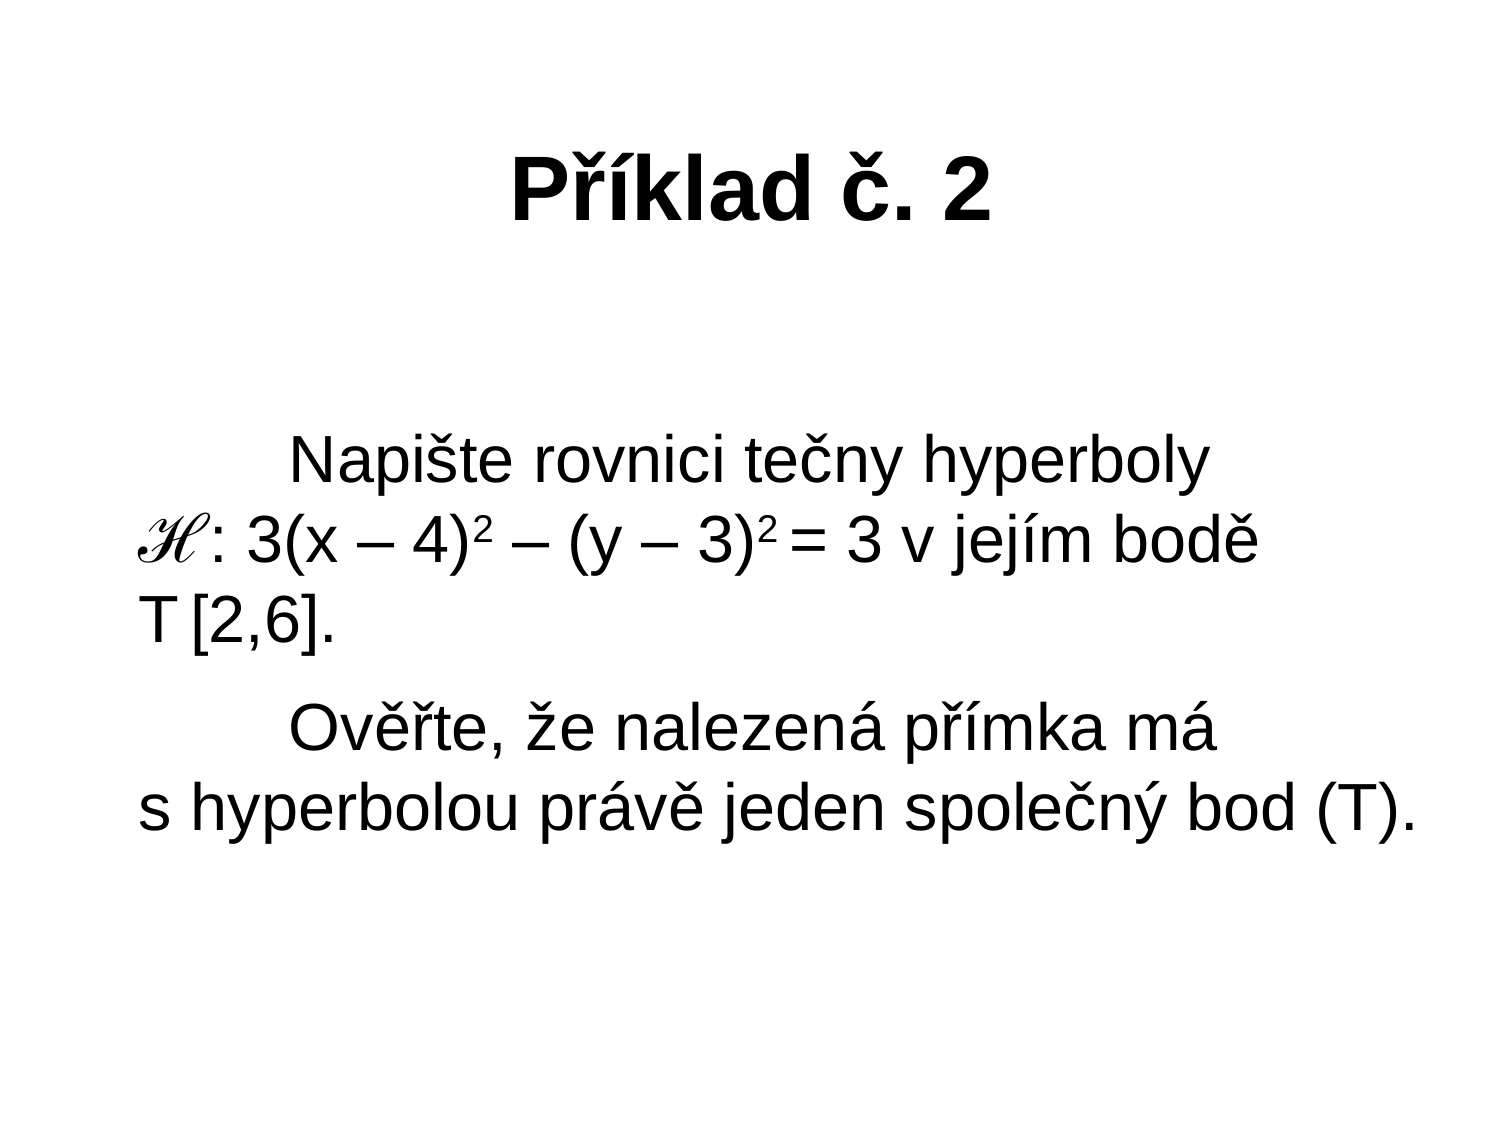

# Příklad č. 2
	Napište rovnici tečny hyperboly
ℋ: 3(x – 4)2 – (y – 3)2 = 3 v jejím bodě
T [2,6].
	Ověřte, že nalezená přímka má
s hyperbolou právě jeden společný bod (T).